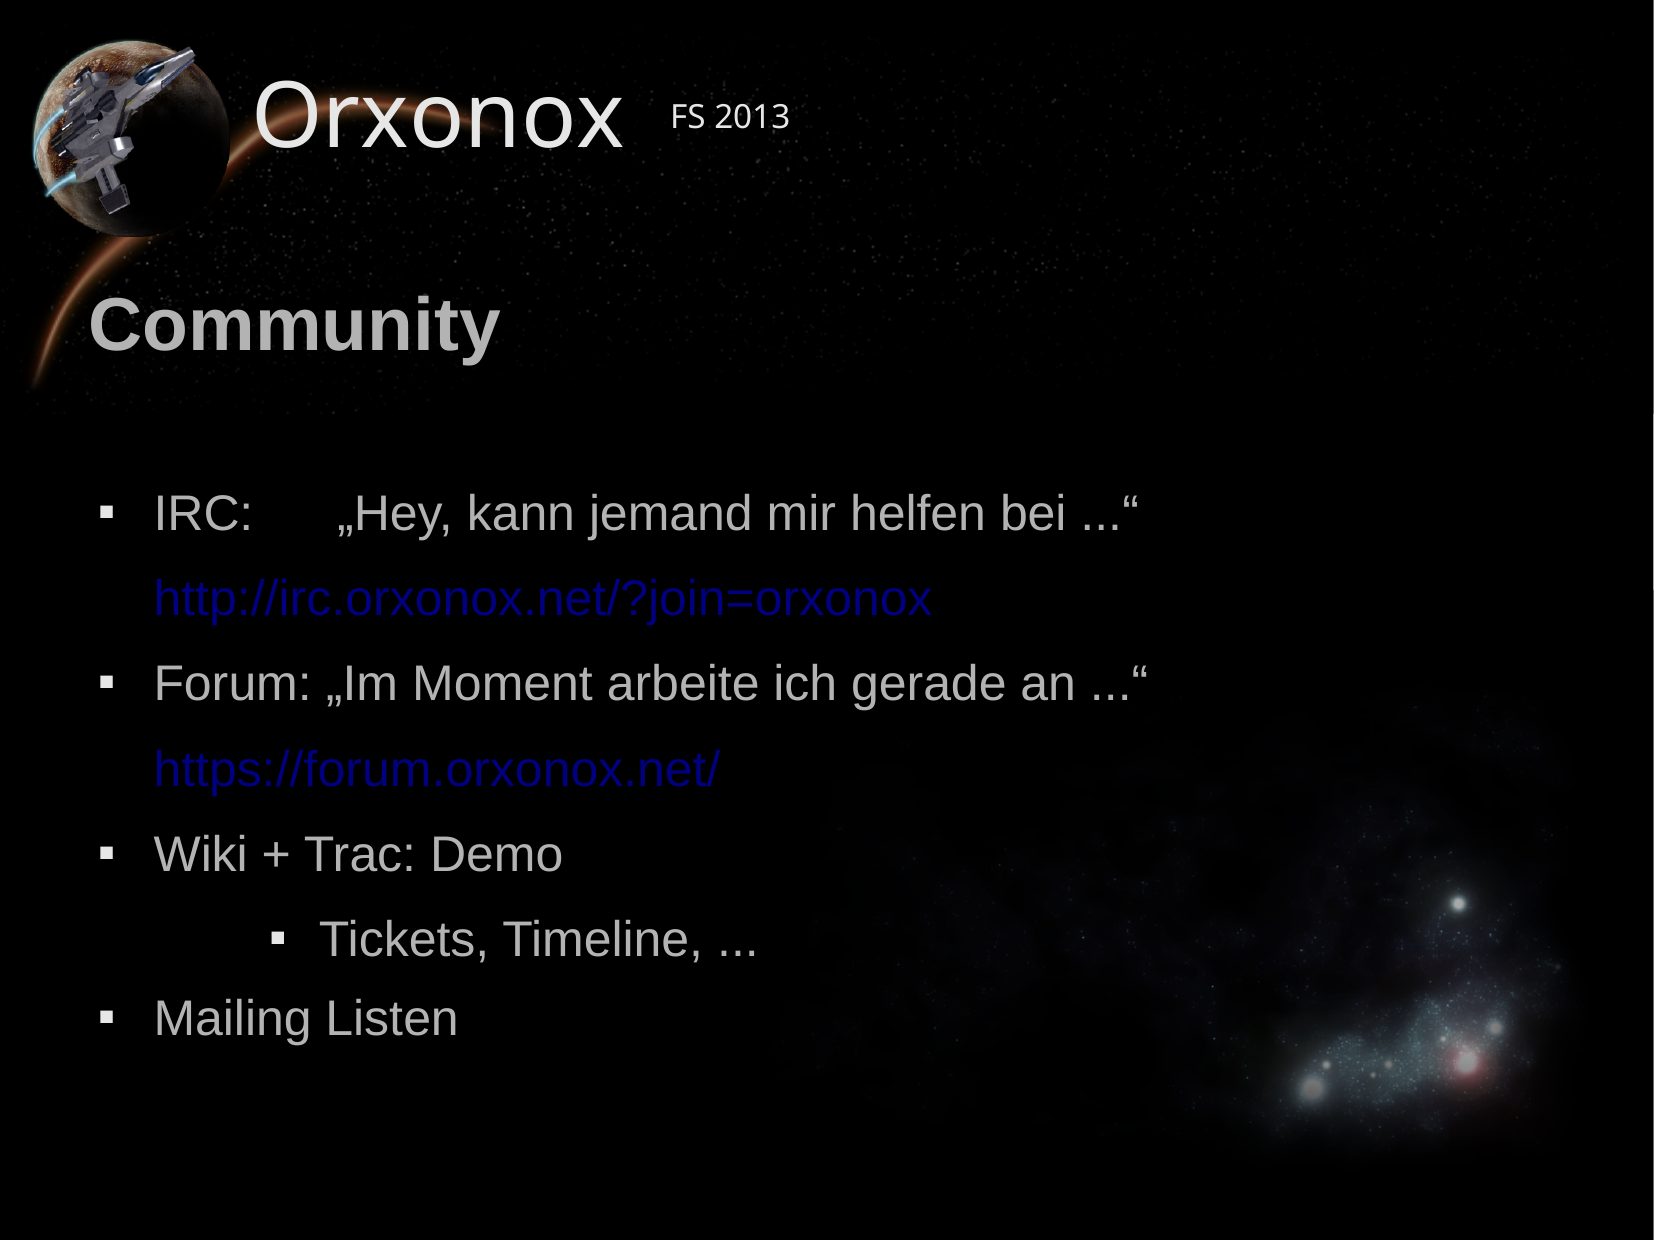

# Community
IRC: „Hey, kann jemand mir helfen bei ...“
http://irc.orxonox.net/?join=orxonox
Forum: „Im Moment arbeite ich gerade an ...“
https://forum.orxonox.net/
Wiki + Trac: Demo
Tickets, Timeline, ...
Mailing Listen